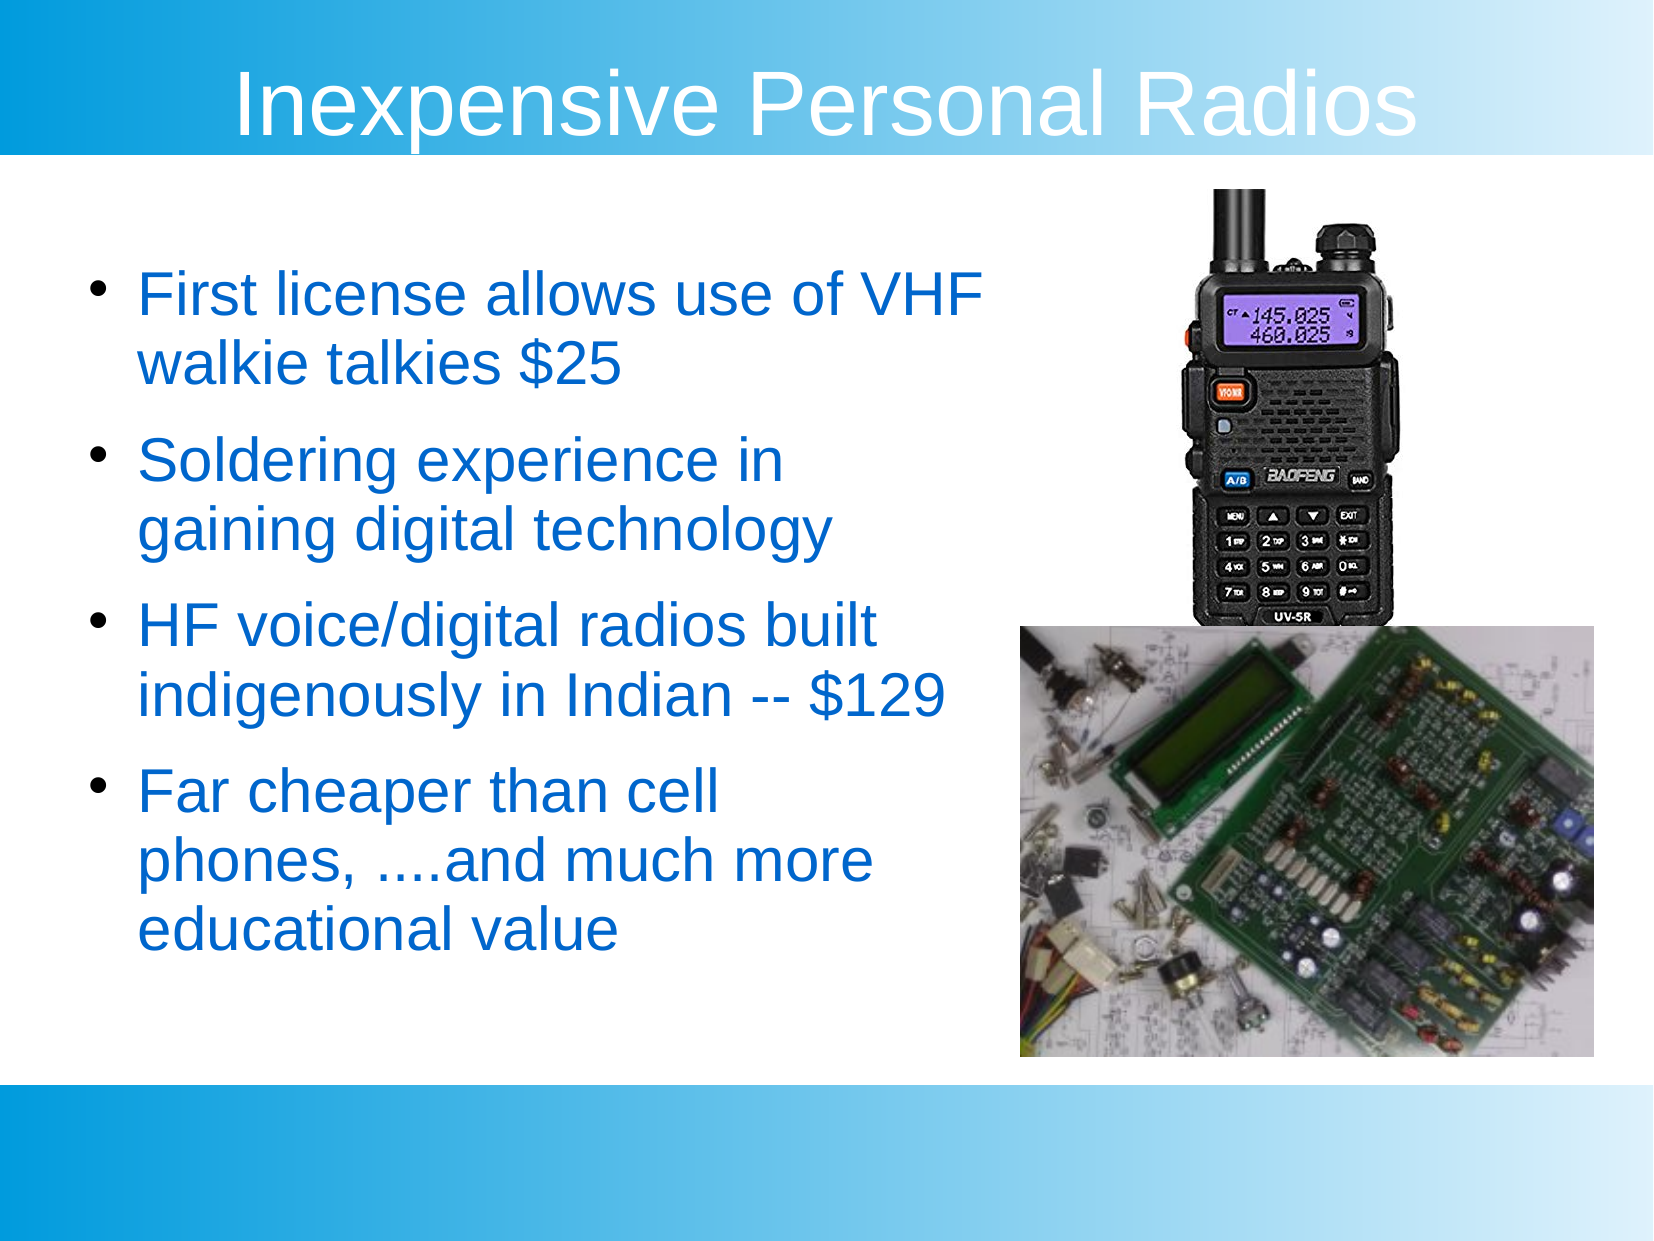

# Inexpensive Personal Radios
First license allows use of VHF walkie talkies $25
Soldering experience in gaining digital technology
HF voice/digital radios built indigenously in Indian -- $129
Far cheaper than cell phones, ....and much more educational value